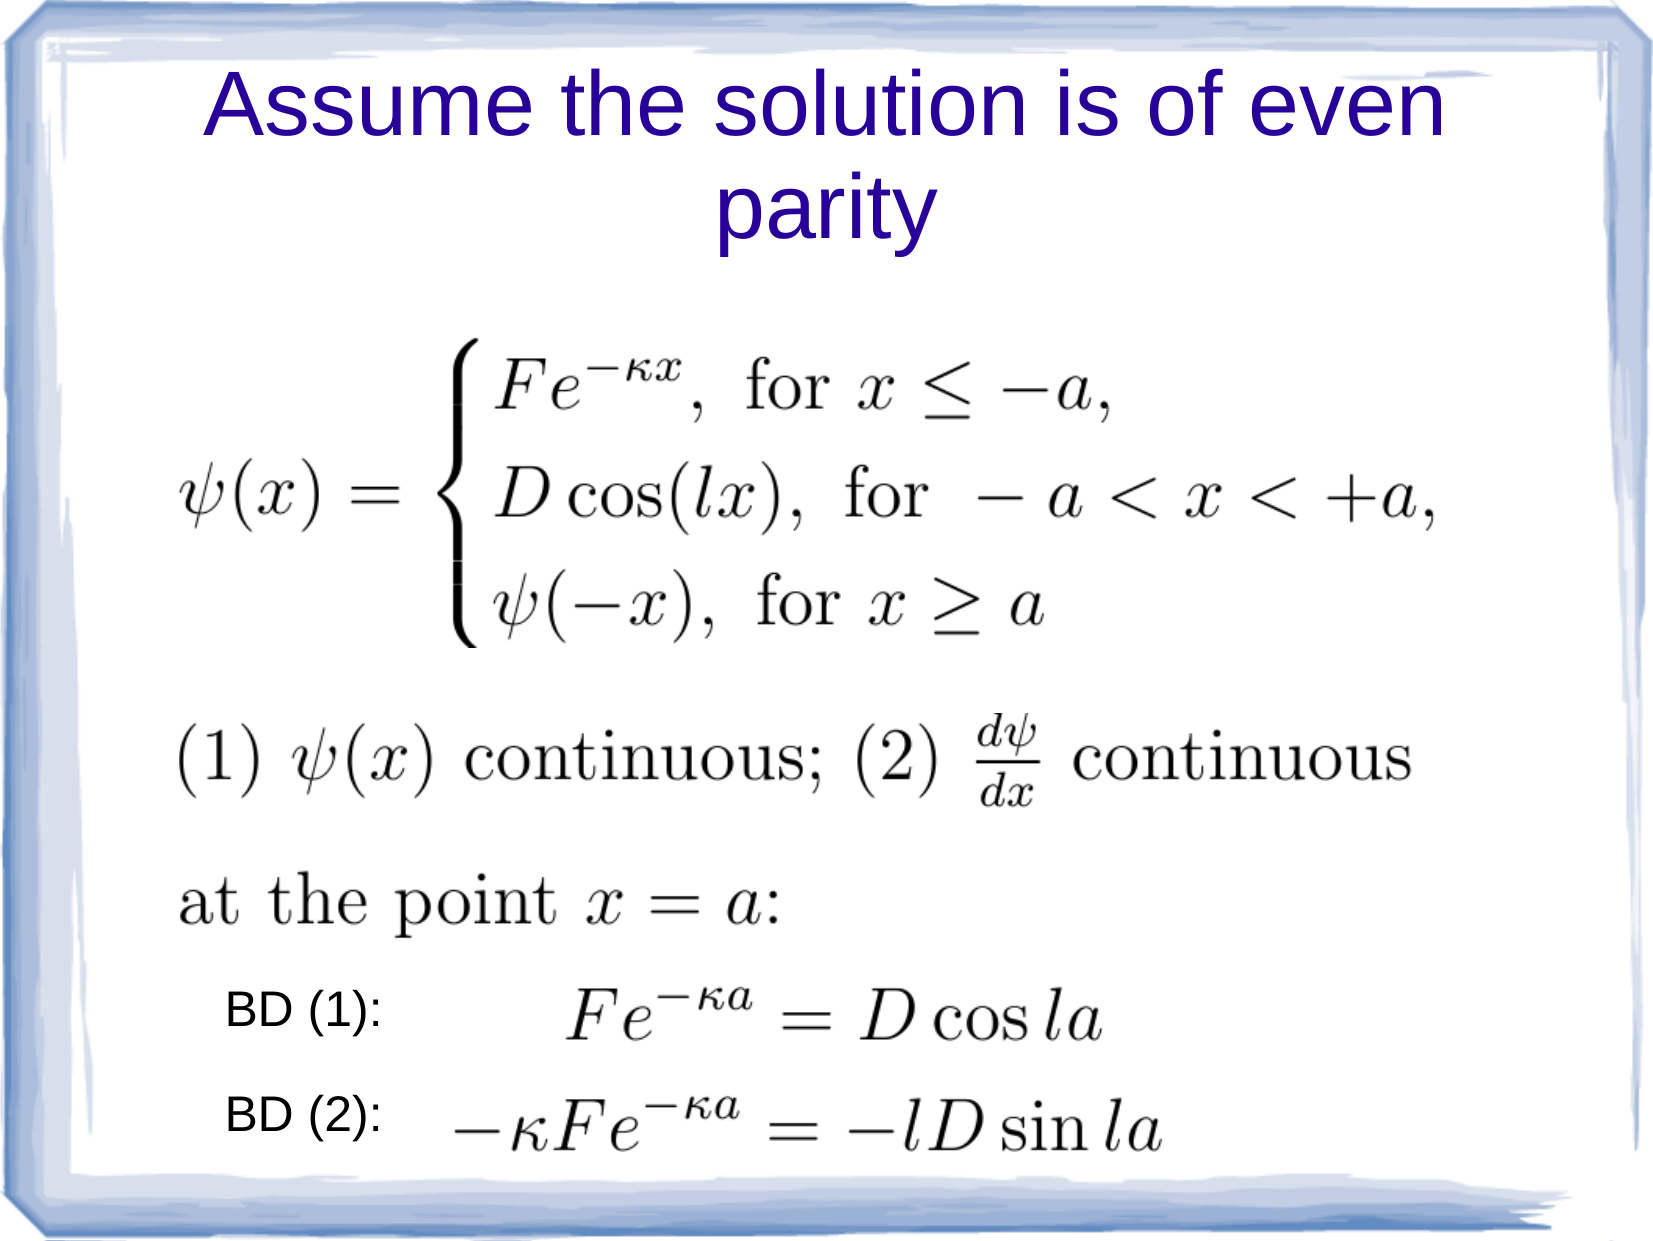

# Assume the solution is of even parity
BD (1):
BD (2):